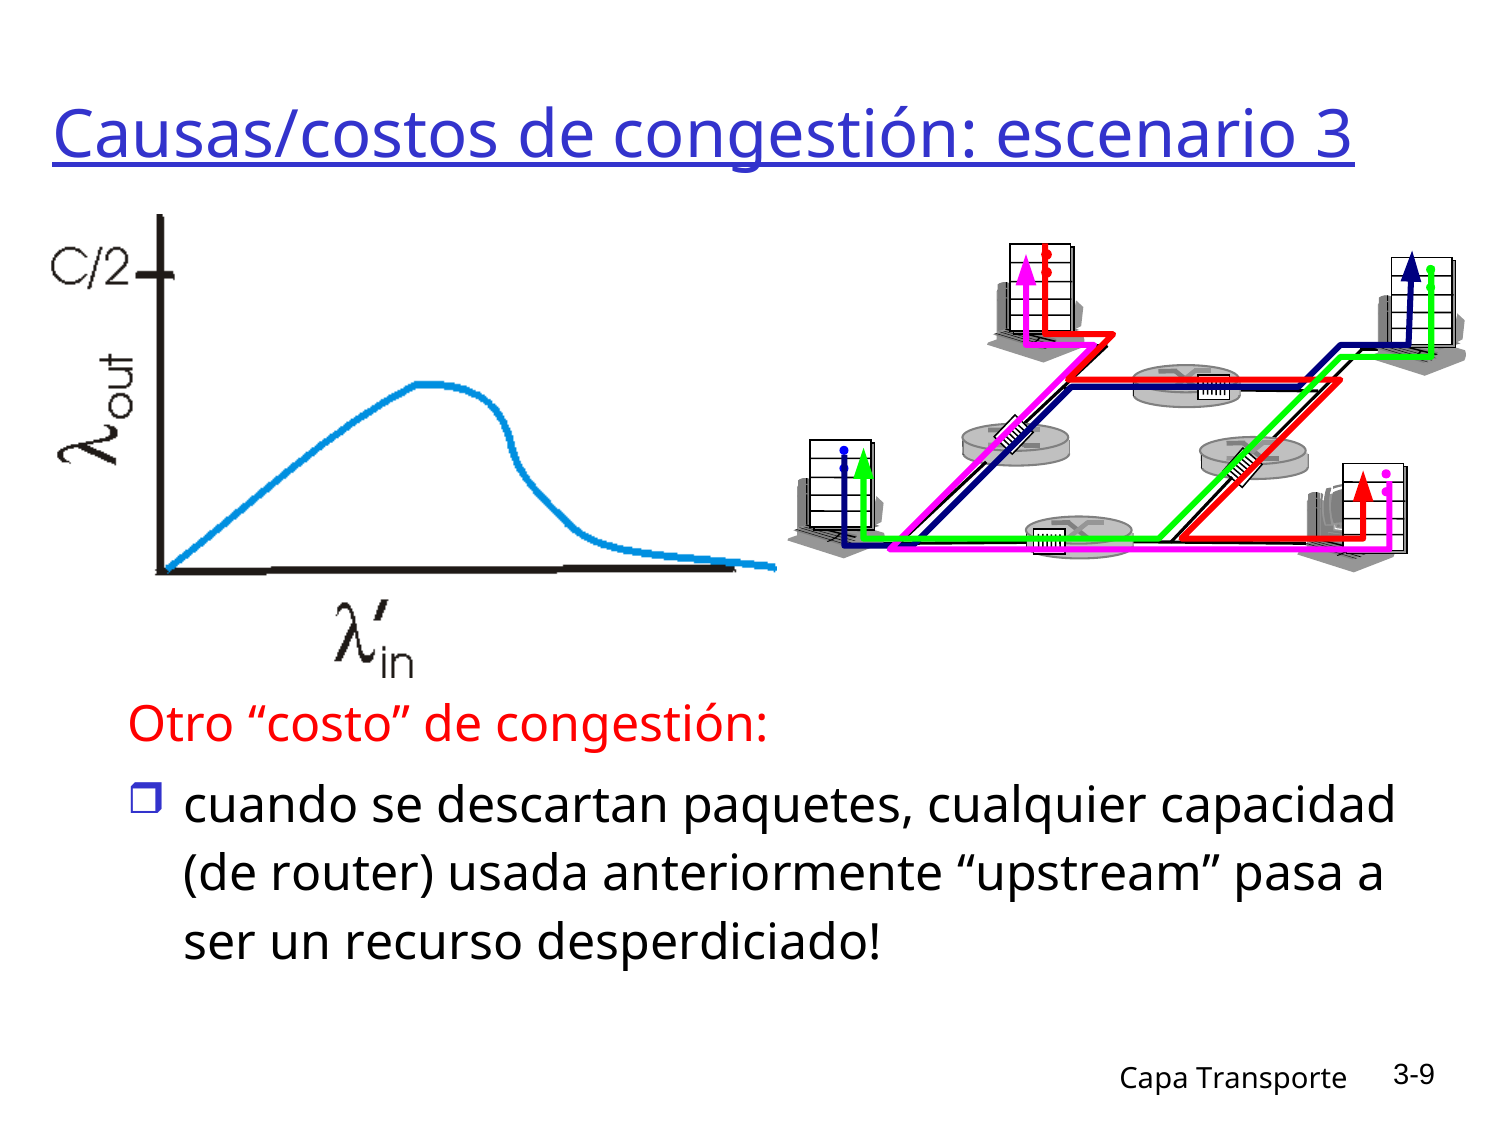

# Causas/costos de congestión: escenario 3
Otro “costo” de congestión:
cuando se descartan paquetes, cualquier capacidad (de router) usada anteriormente “upstream” pasa a ser un recurso desperdiciado!
9